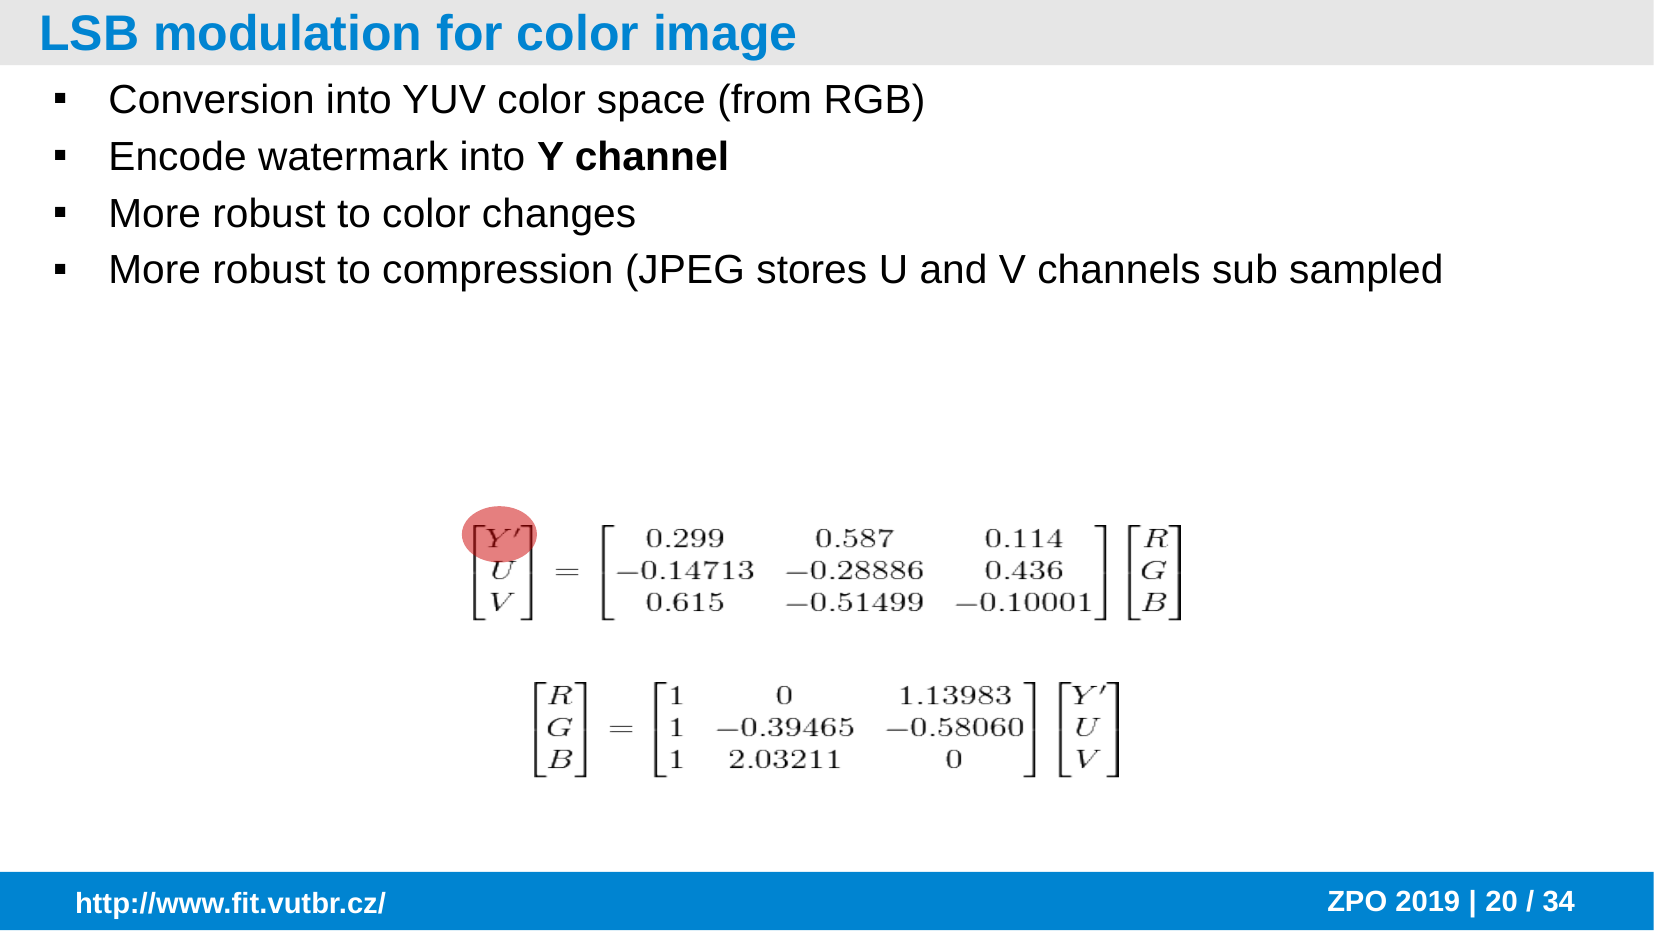

# LSB modulation for color image
Conversion into YUV color space (from RGB)
Encode watermark into Y channel
More robust to color changes
More robust to compression (JPEG stores U and V channels sub sampled